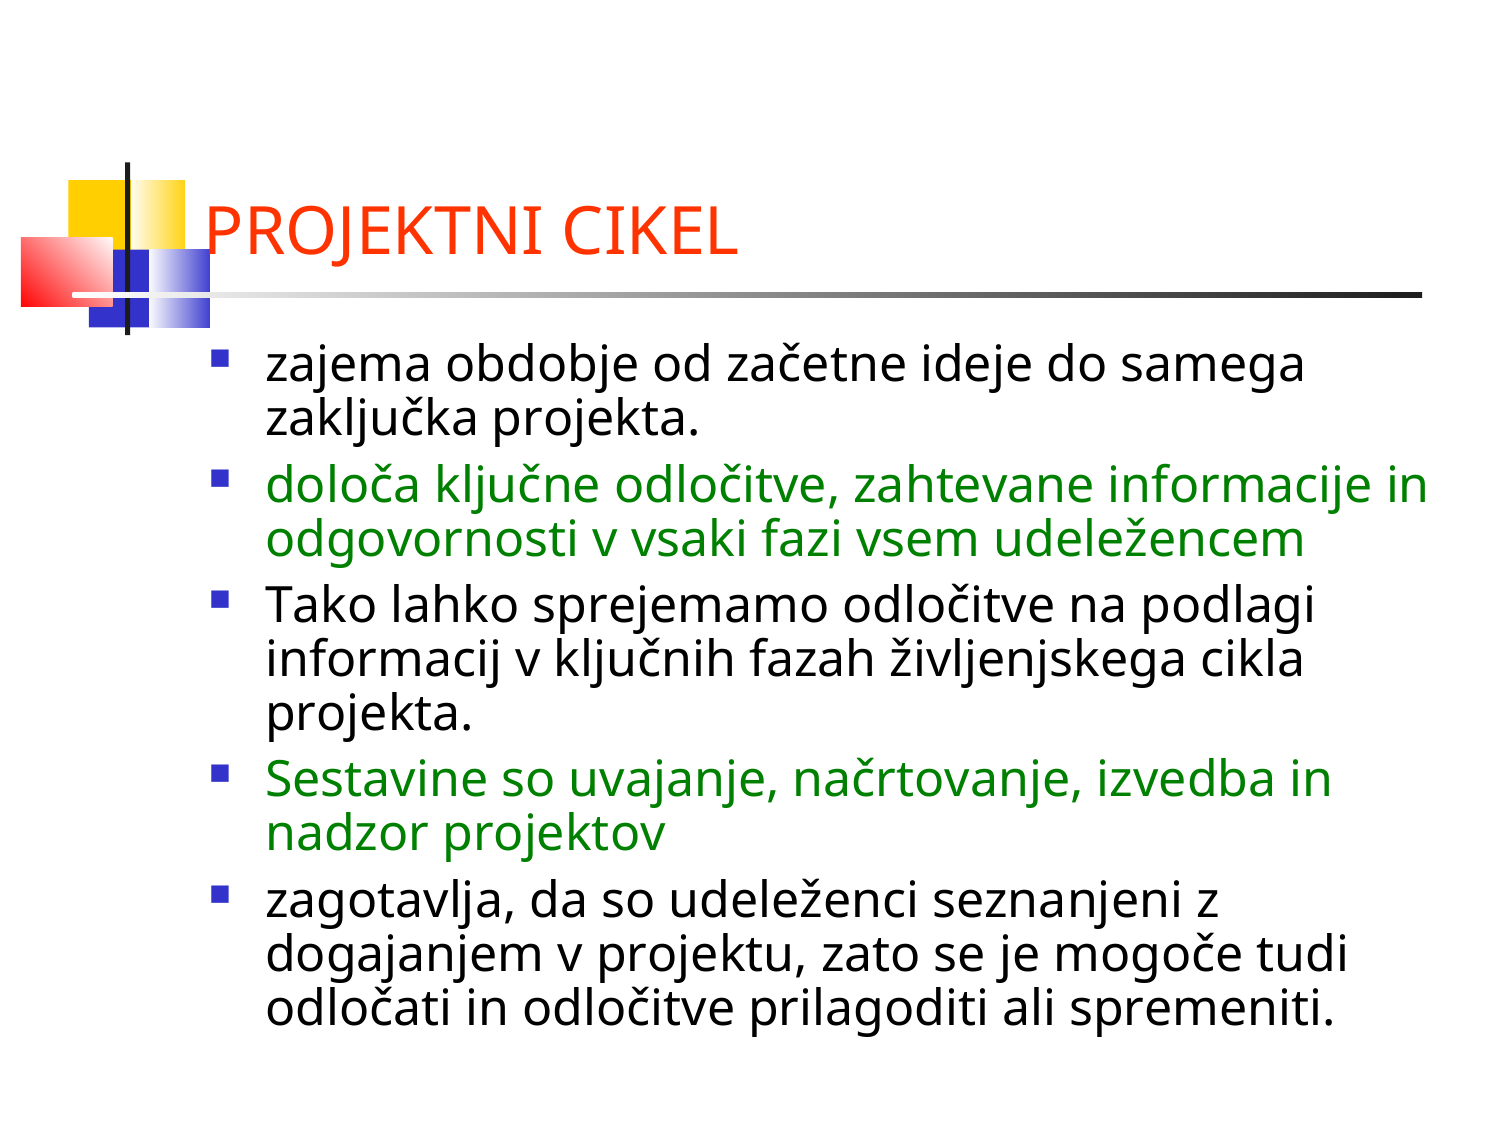

# PROJEKTNI CIKEL
zajema obdobje od začetne ideje do samega zaključka projekta.
določa ključne odločitve, zahtevane informacije in odgovornosti v vsaki fazi vsem udeležencem
Tako lahko sprejemamo odločitve na podlagi informacij v ključnih fazah življenjskega cikla projekta.
Sestavine so uvajanje, načrtovanje, izvedba in nadzor projektov
zagotavlja, da so udeleženci seznanjeni z dogajanjem v projektu, zato se je mogoče tudi odločati in odločitve prilagoditi ali spremeniti.